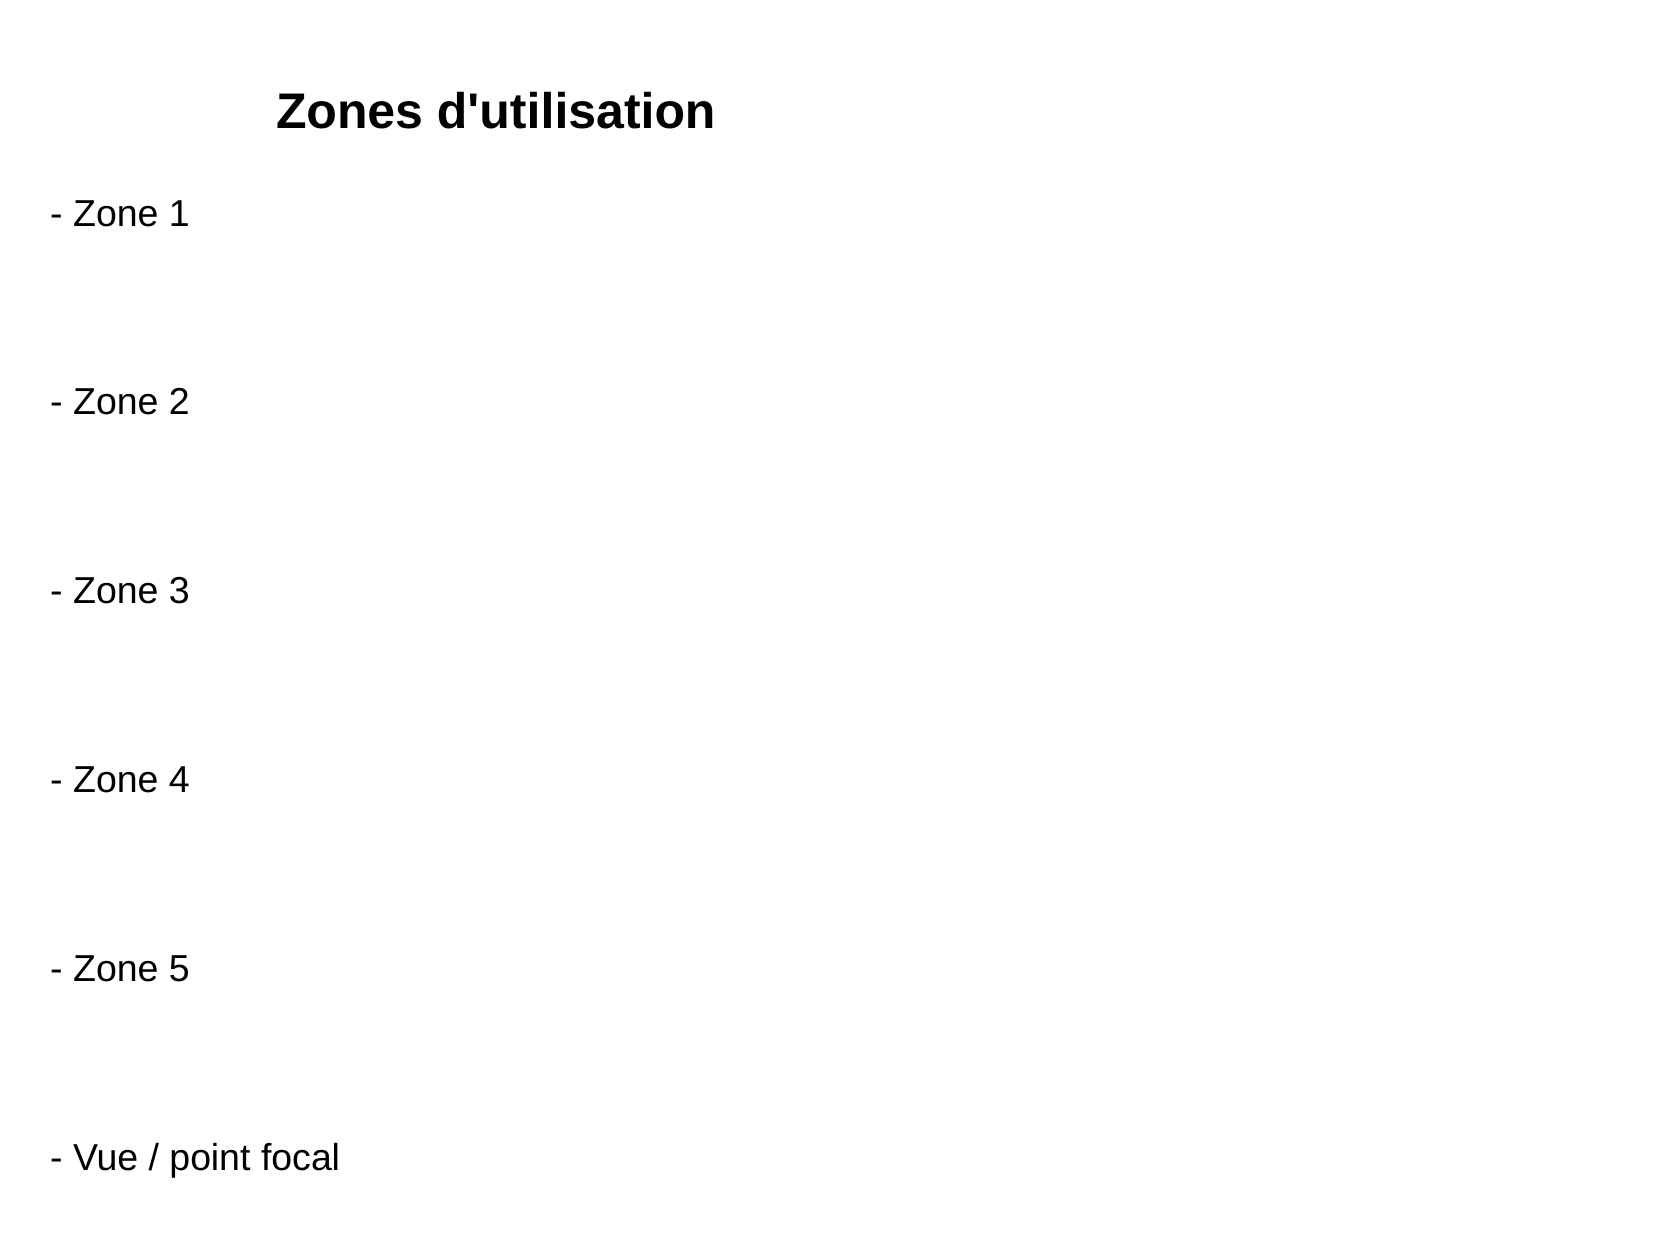

# Zones d'utilisation
- Zone 1
- Zone 2
- Zone 3
- Zone 4
- Zone 5
- Vue / point focal